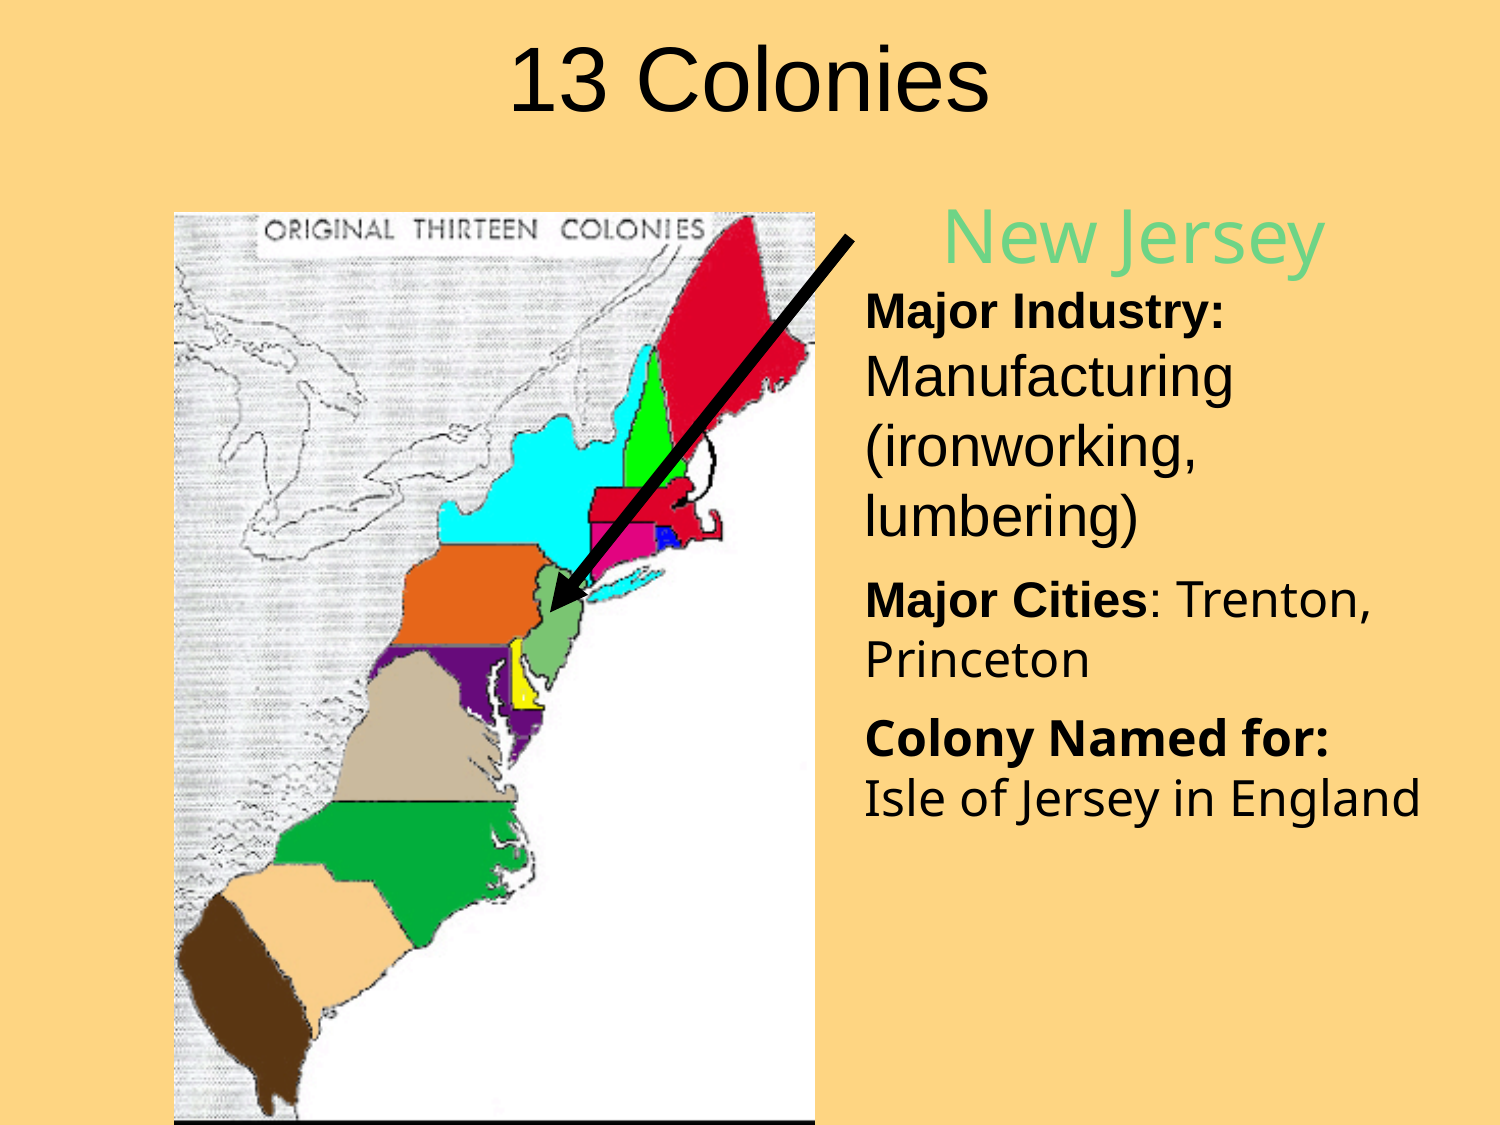

# 13 Colonies
Major Industry: Manufacturing (ironworking, lumbering)
Major Cities: Trenton, Princeton
Colony Named for: Isle of Jersey in England
New Jersey